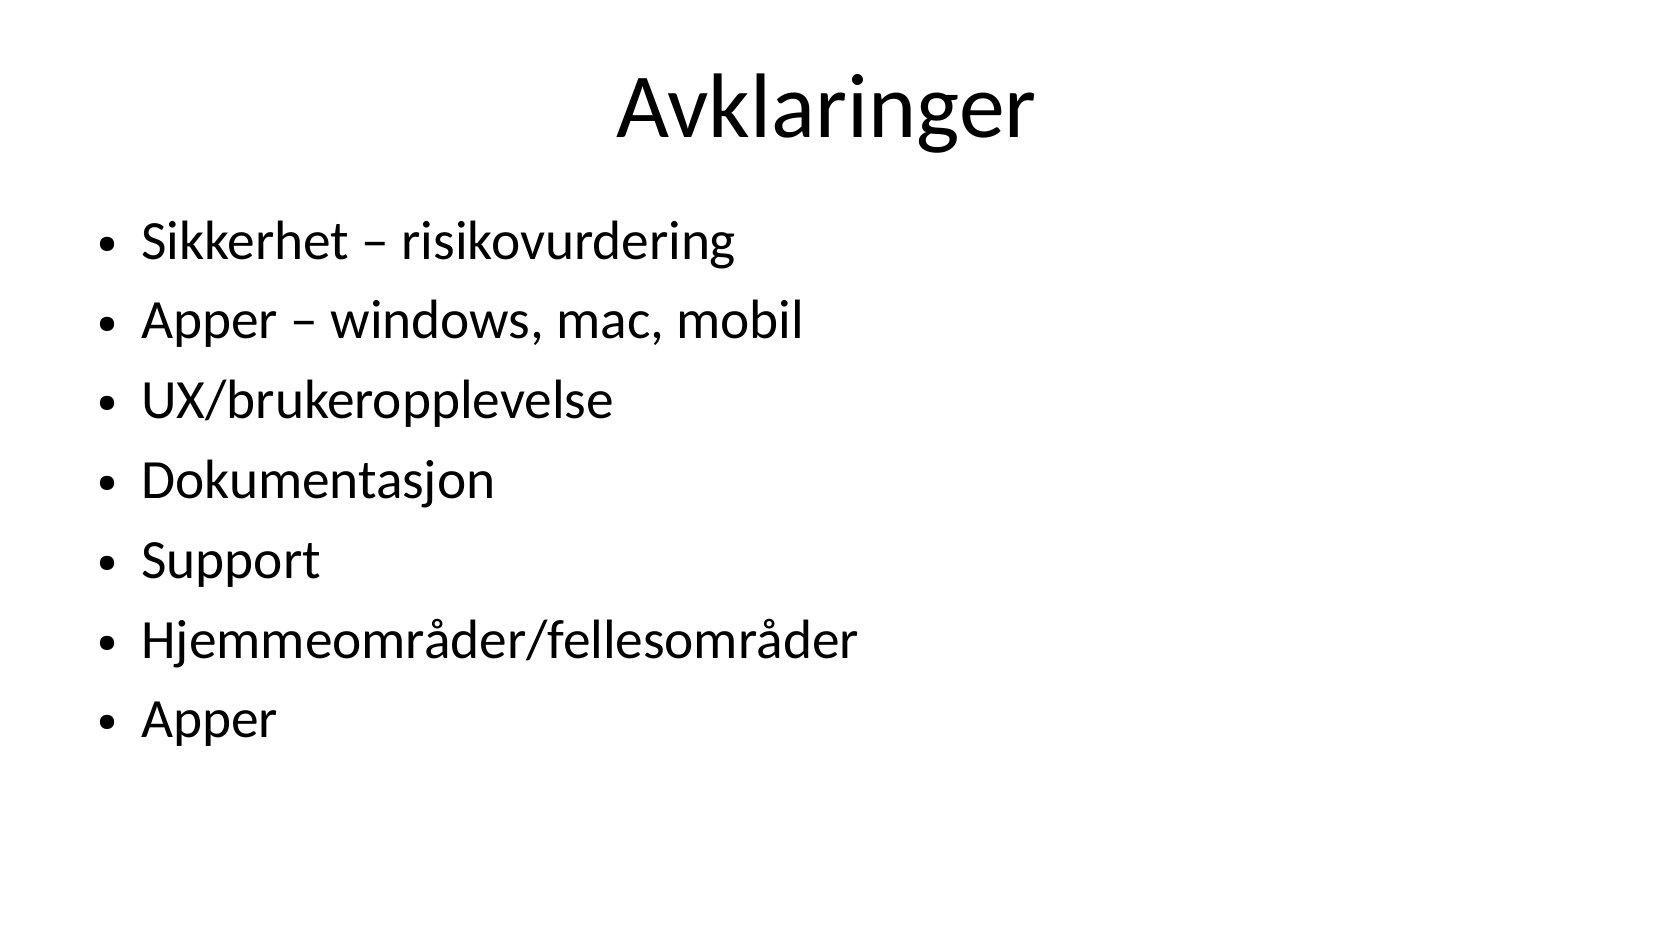

# Avklaringer
Sikkerhet – risikovurdering
Apper – windows, mac, mobil
UX/brukeropplevelse
Dokumentasjon
Support
Hjemmeområder/fellesområder
Apper